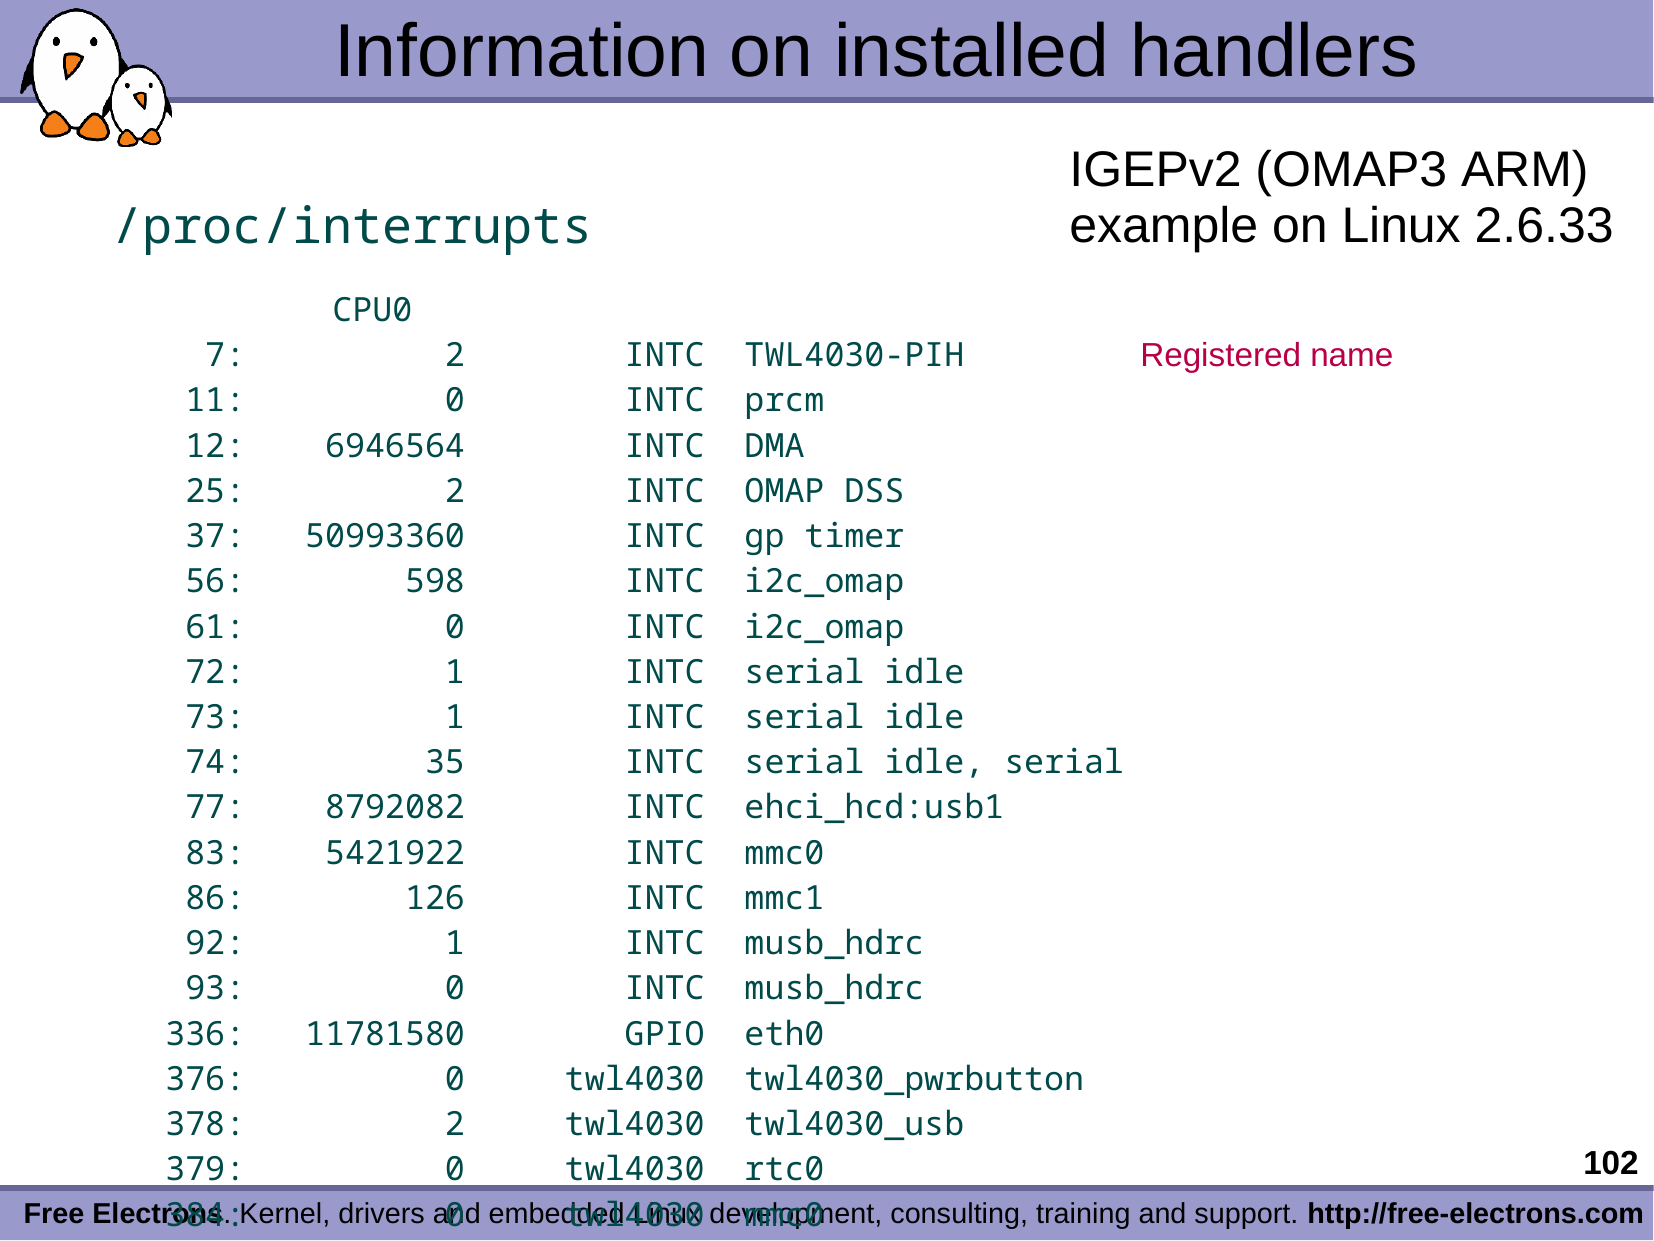

# Information on installed handlers
IGEPv2 (OMAP3 ARM)
example on Linux 2.6.33
/proc/interrupts
 CPU0
 7: 2 INTC TWL4030-PIH 			Registered name
 11: 0 INTC prcm
 12: 6946564 INTC DMA
 25: 2 INTC OMAP DSS
 37: 50993360 INTC gp timer
 56: 598 INTC i2c_omap
 61: 0 INTC i2c_omap
 72: 1 INTC serial idle
 73: 1 INTC serial idle
 74: 35 INTC serial idle, serial
 77: 8792082 INTC ehci_hcd:usb1
 83: 5421922 INTC mmc0
 86: 126 INTC mmc1
 92: 1 INTC musb_hdrc
 93: 0 INTC musb_hdrc
336: 11781580 GPIO eth0
376: 0 twl4030 twl4030_pwrbutton
378: 2 twl4030 twl4030_usb
379: 0 twl4030 rtc0
384: 0 twl4030 mmc0
Err: 0									Spurious interrupt count